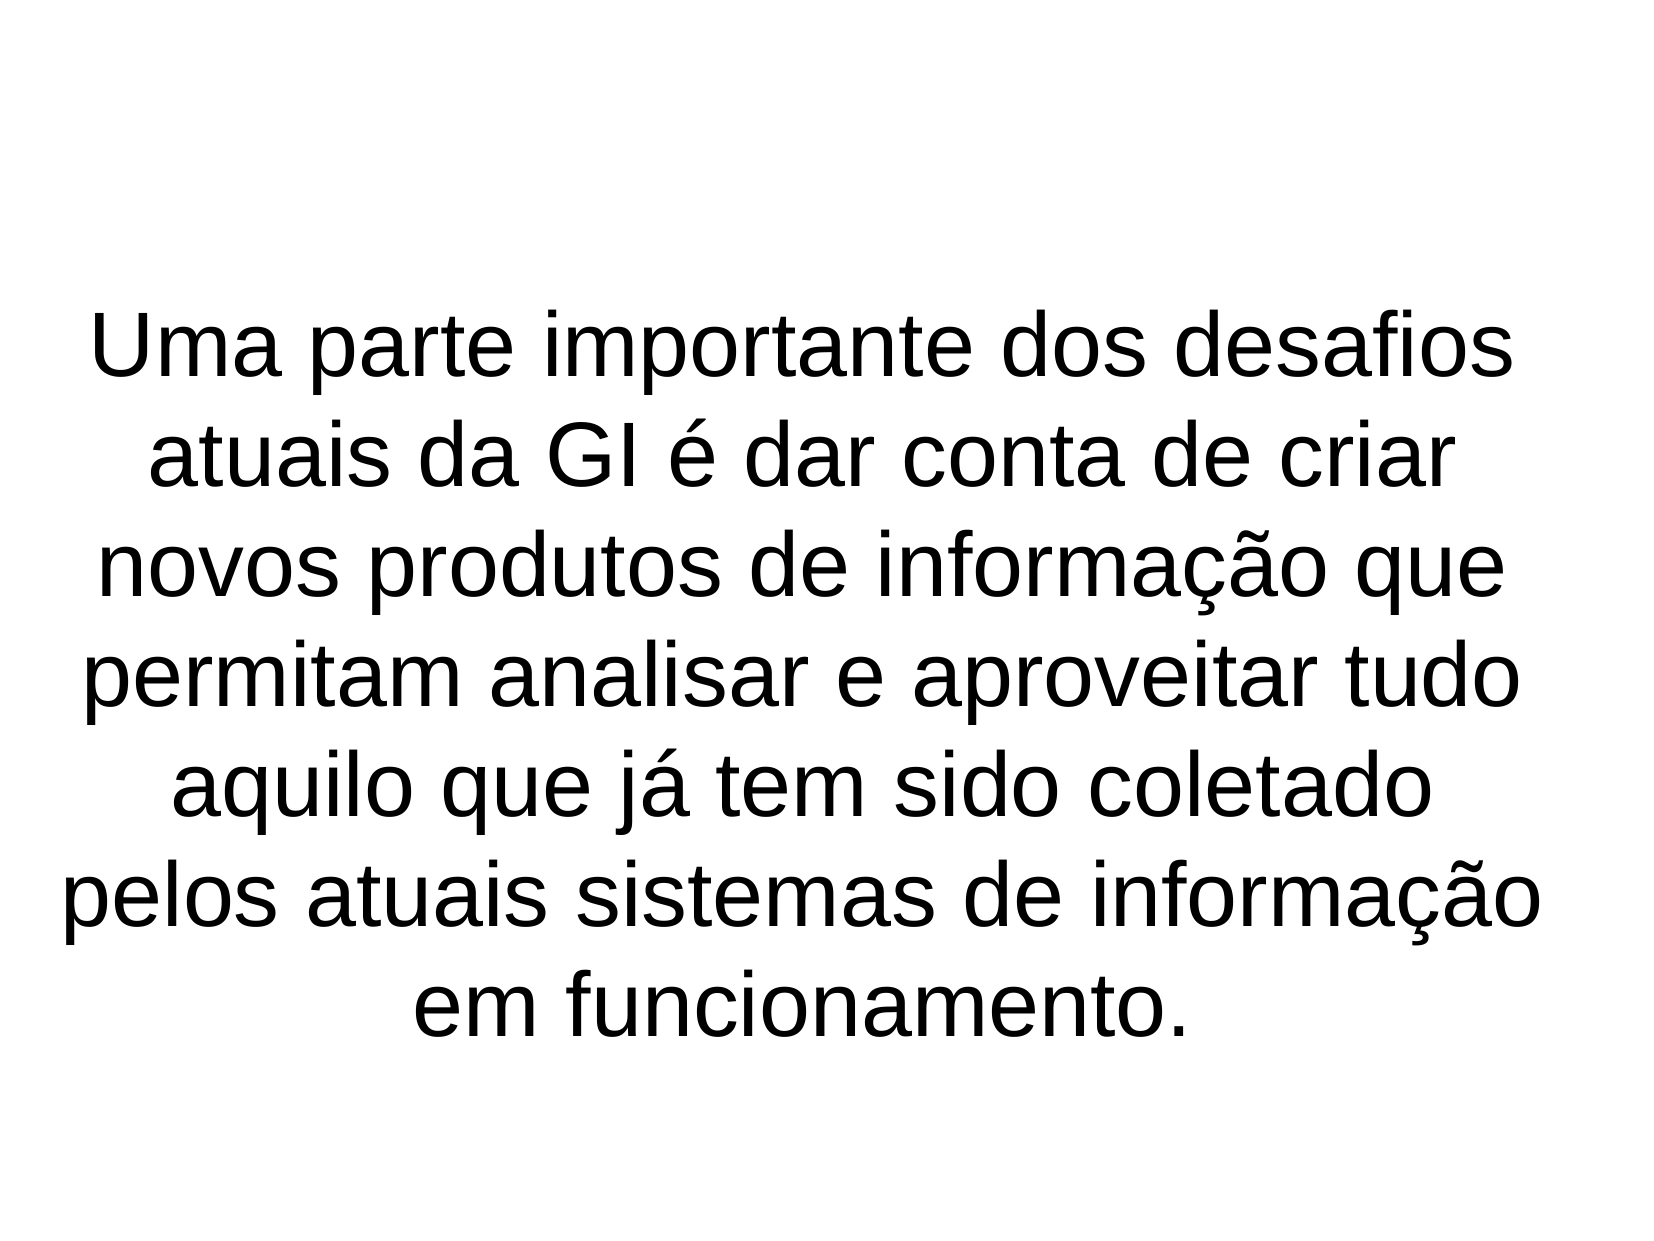

# Uma parte importante dos desafios atuais da GI é dar conta de criar novos produtos de informação que permitam analisar e aproveitar tudo aquilo que já tem sido coletado pelos atuais sistemas de informação em funcionamento.